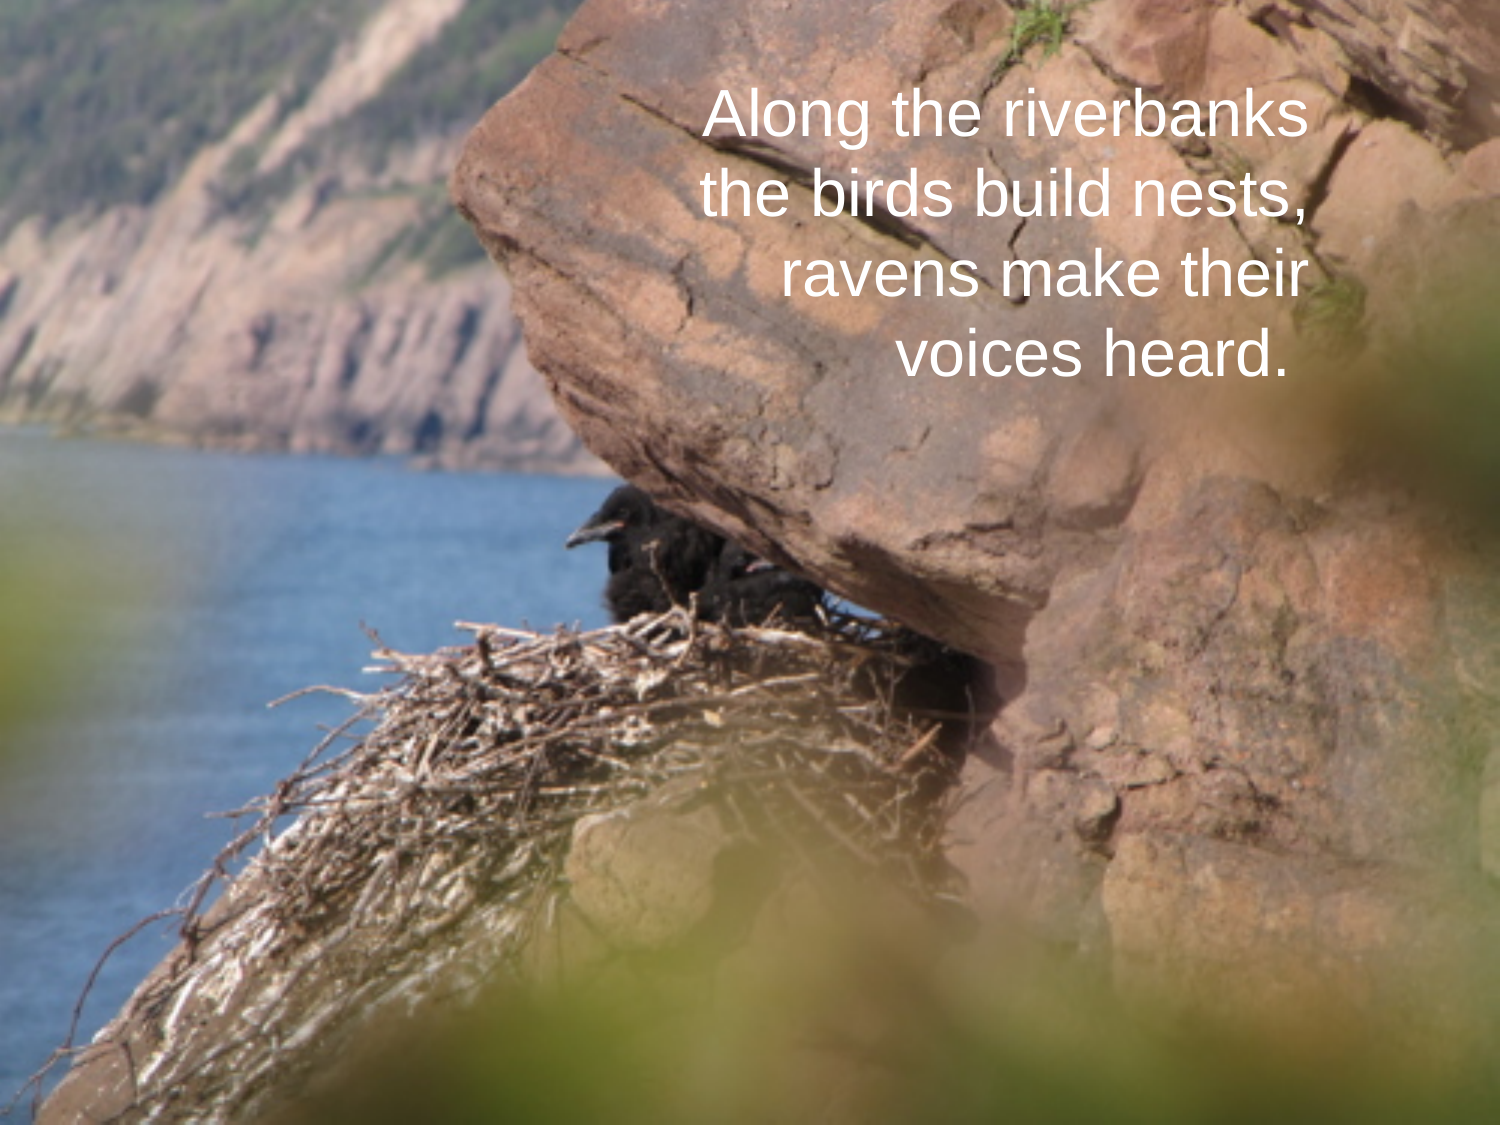

Along the riverbanks
the birds build nests, ravens make their voices heard.